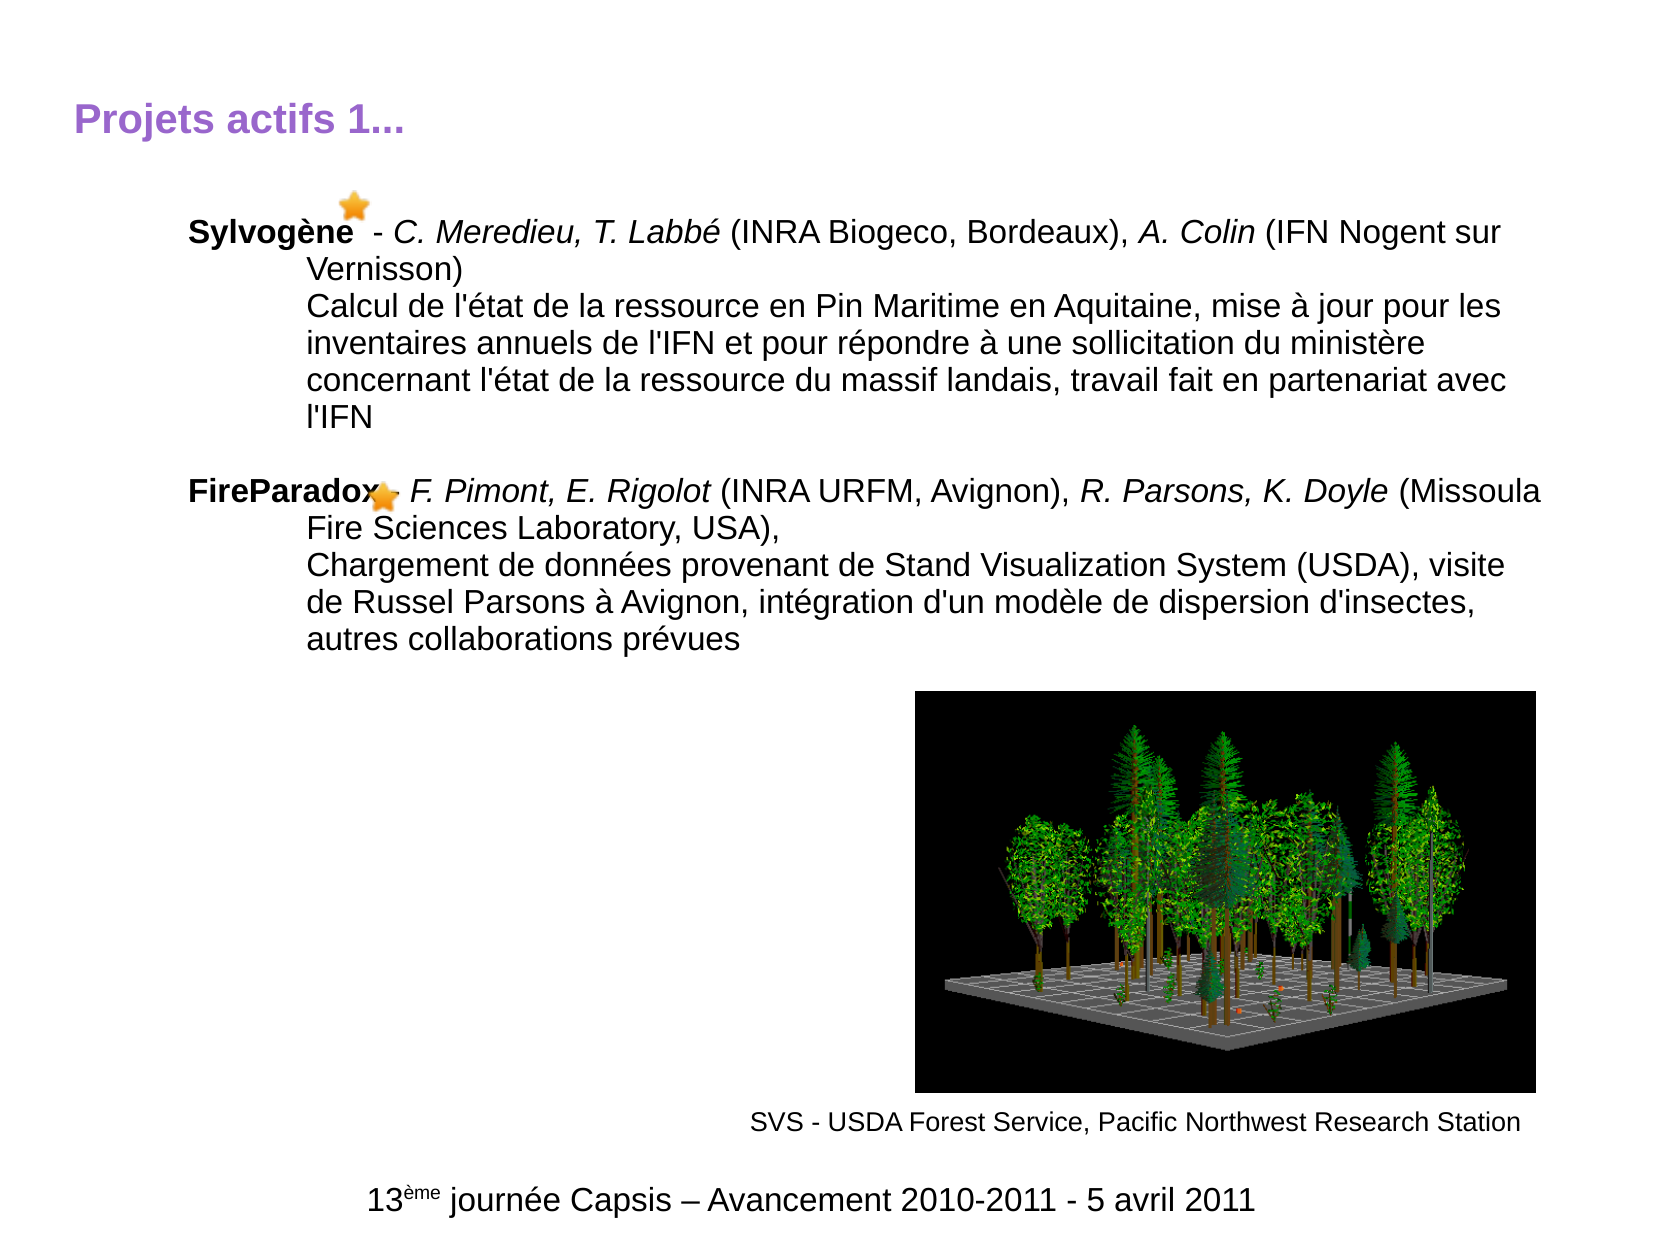

Projets actifs 1...
Sylvogène - C. Meredieu, T. Labbé (INRA Biogeco, Bordeaux), A. Colin (IFN Nogent sur Vernisson)
Calcul de l'état de la ressource en Pin Maritime en Aquitaine, mise à jour pour les inventaires annuels de l'IFN et pour répondre à une sollicitation du ministère concernant l'état de la ressource du massif landais, travail fait en partenariat avec l'IFN
FireParadox - F. Pimont, E. Rigolot (INRA URFM, Avignon), R. Parsons, K. Doyle (Missoula Fire Sciences Laboratory, USA),
Chargement de données provenant de Stand Visualization System (USDA), visite de Russel Parsons à Avignon, intégration d'un modèle de dispersion d'insectes, autres collaborations prévues
SVS - USDA Forest Service, Pacific Northwest Research Station